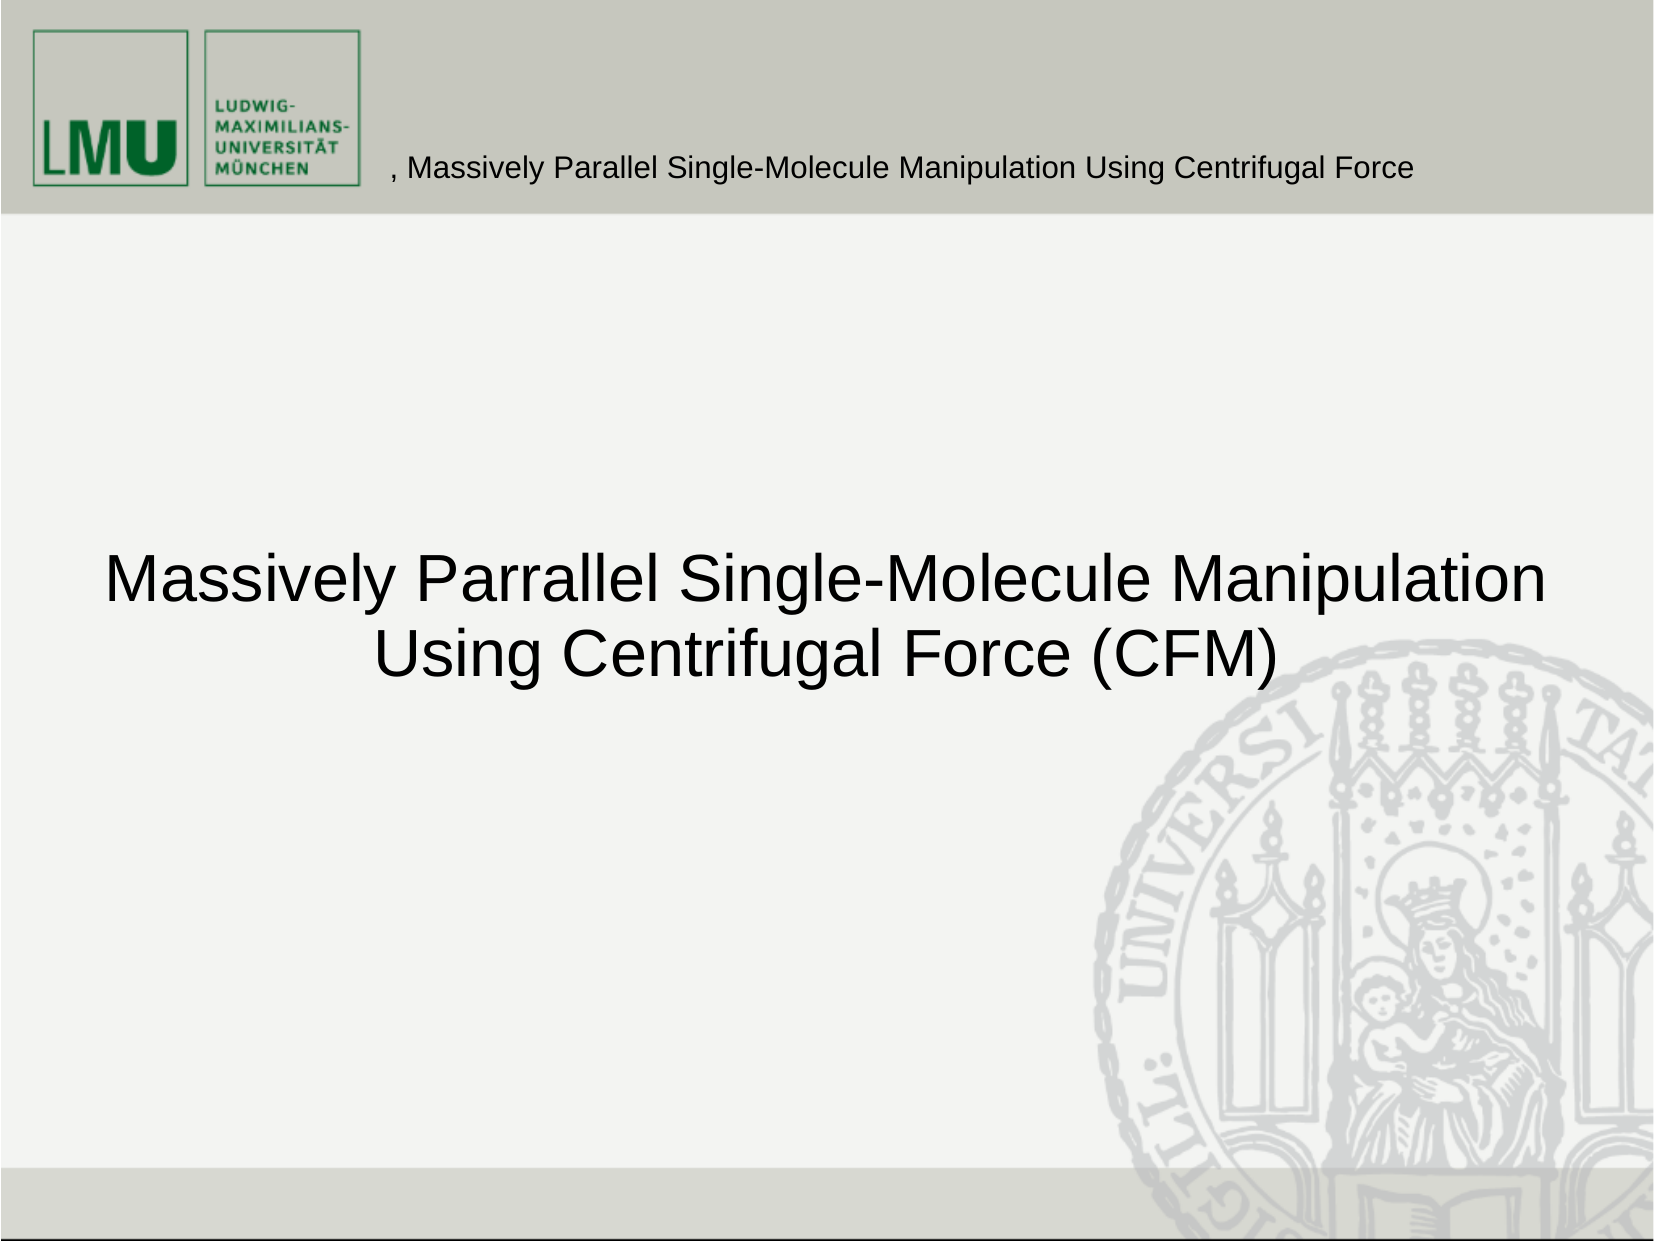

, Massively Parallel Single-Molecule Manipulation Using Centrifugal Force
Massively Parrallel Single-Molecule Manipulation Using Centrifugal Force (CFM)
#